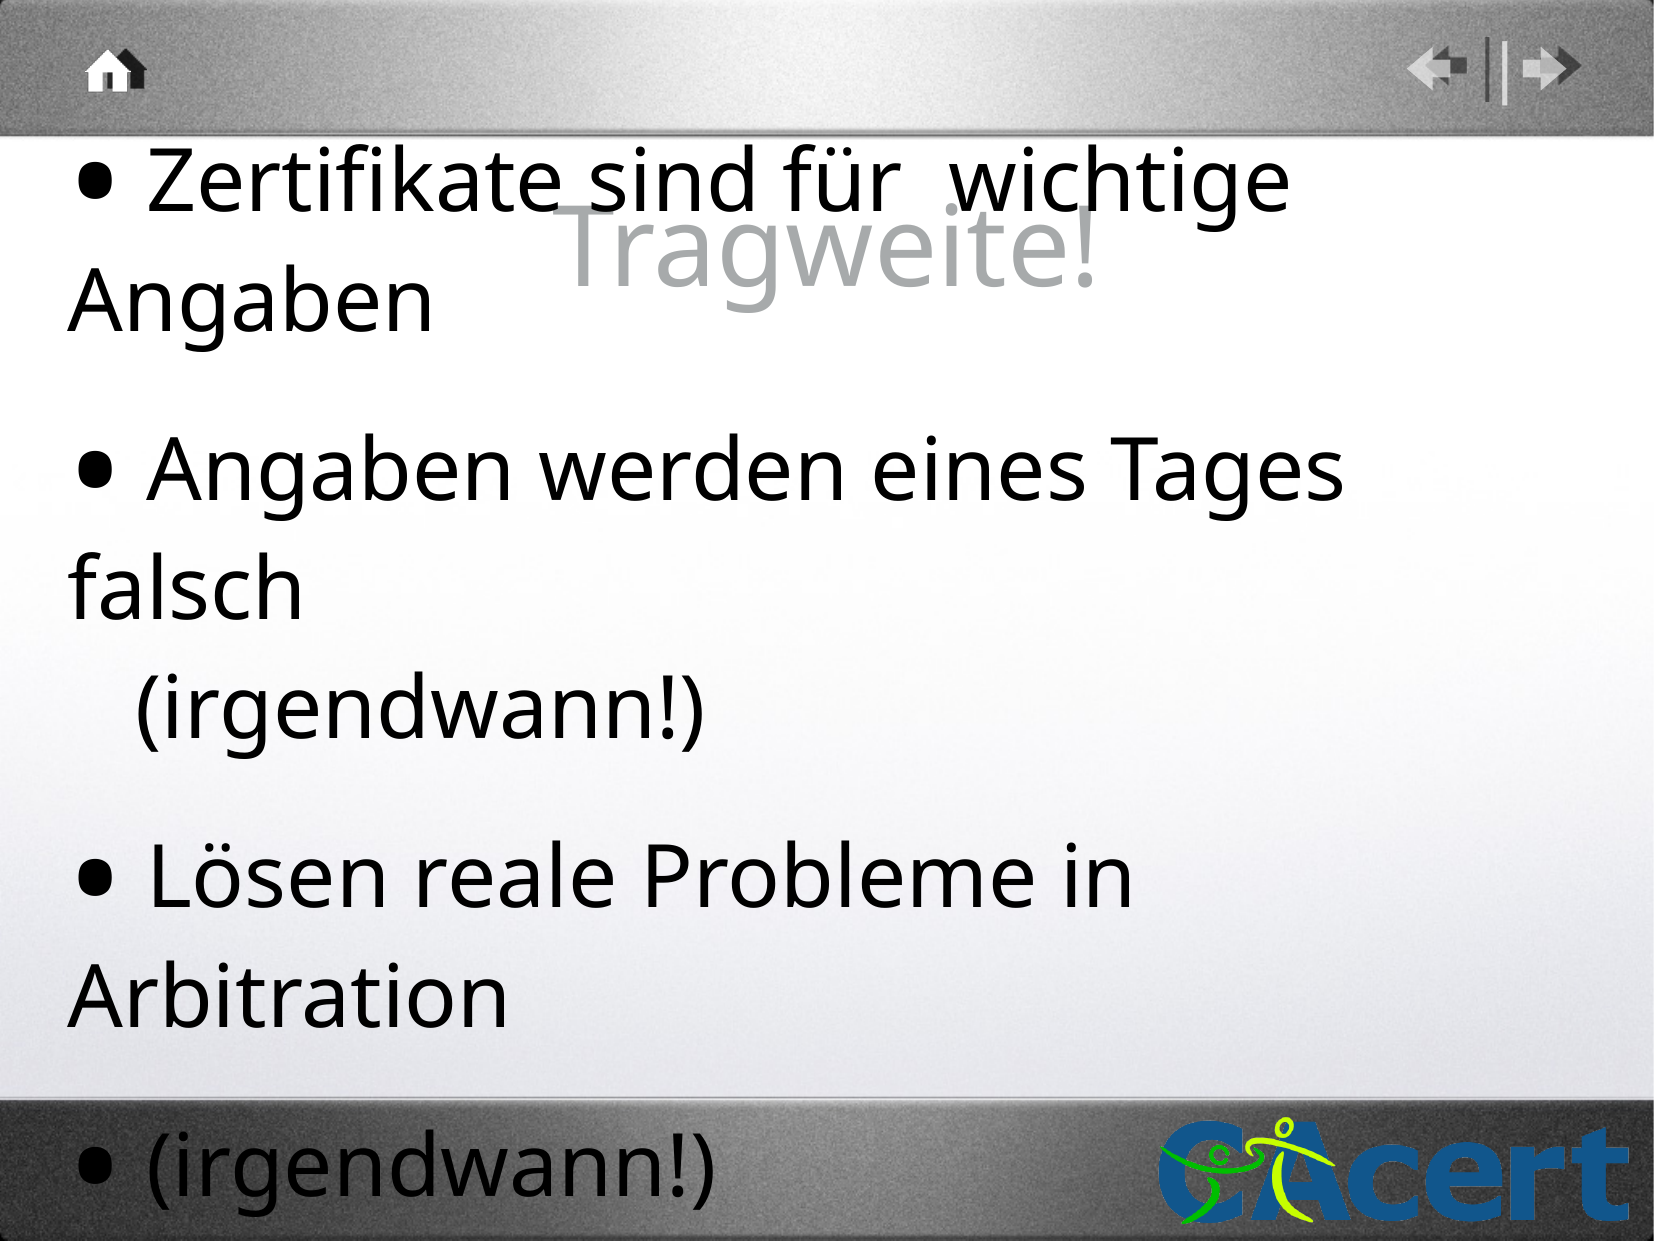

Zertifikate sind für wichtige Angaben
 Angaben werden eines Tages falsch
 (irgendwann!)
 Lösen reale Probleme in Arbitration
 (irgendwann!)
# Tragweite!